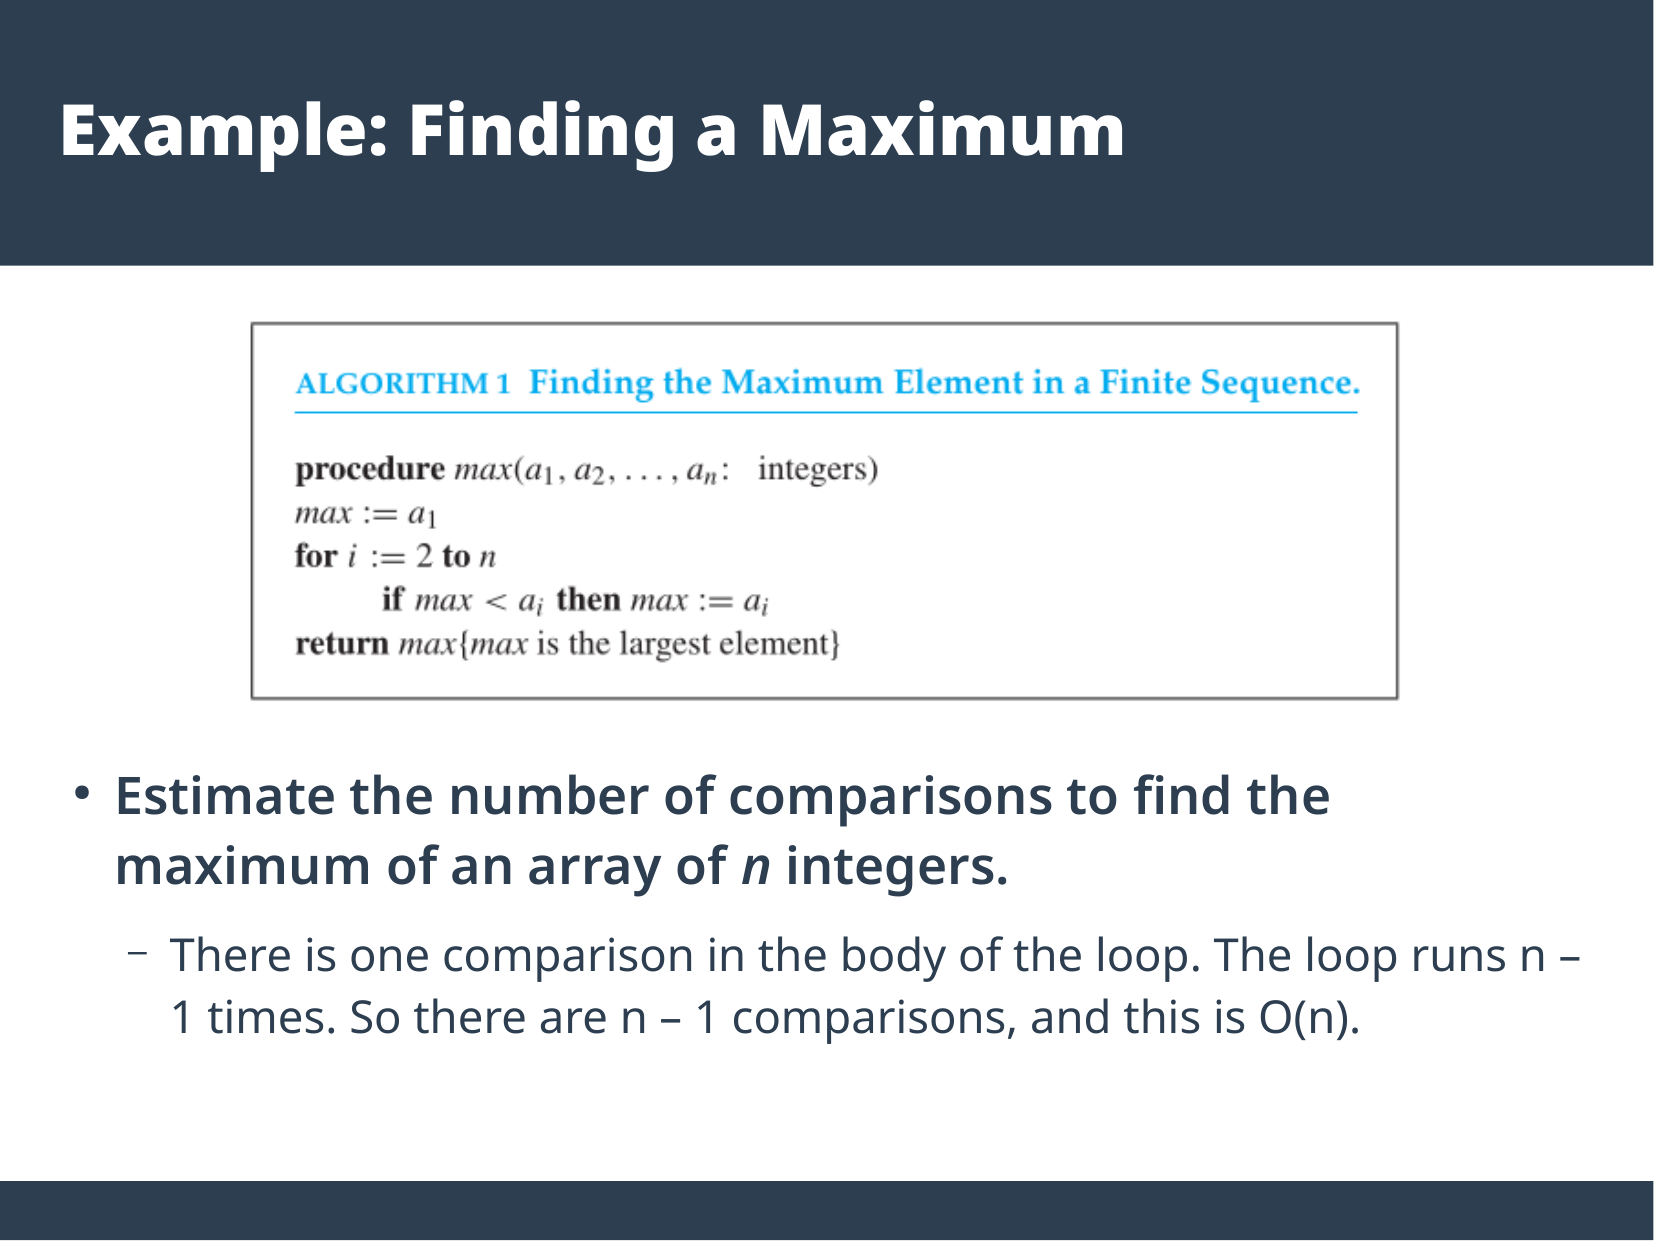

# Example: Finding a Maximum
Estimate the number of comparisons to find the maximum of an array of n integers.
There is one comparison in the body of the loop. The loop runs n – 1 times. So there are n – 1 comparisons, and this is O(n).